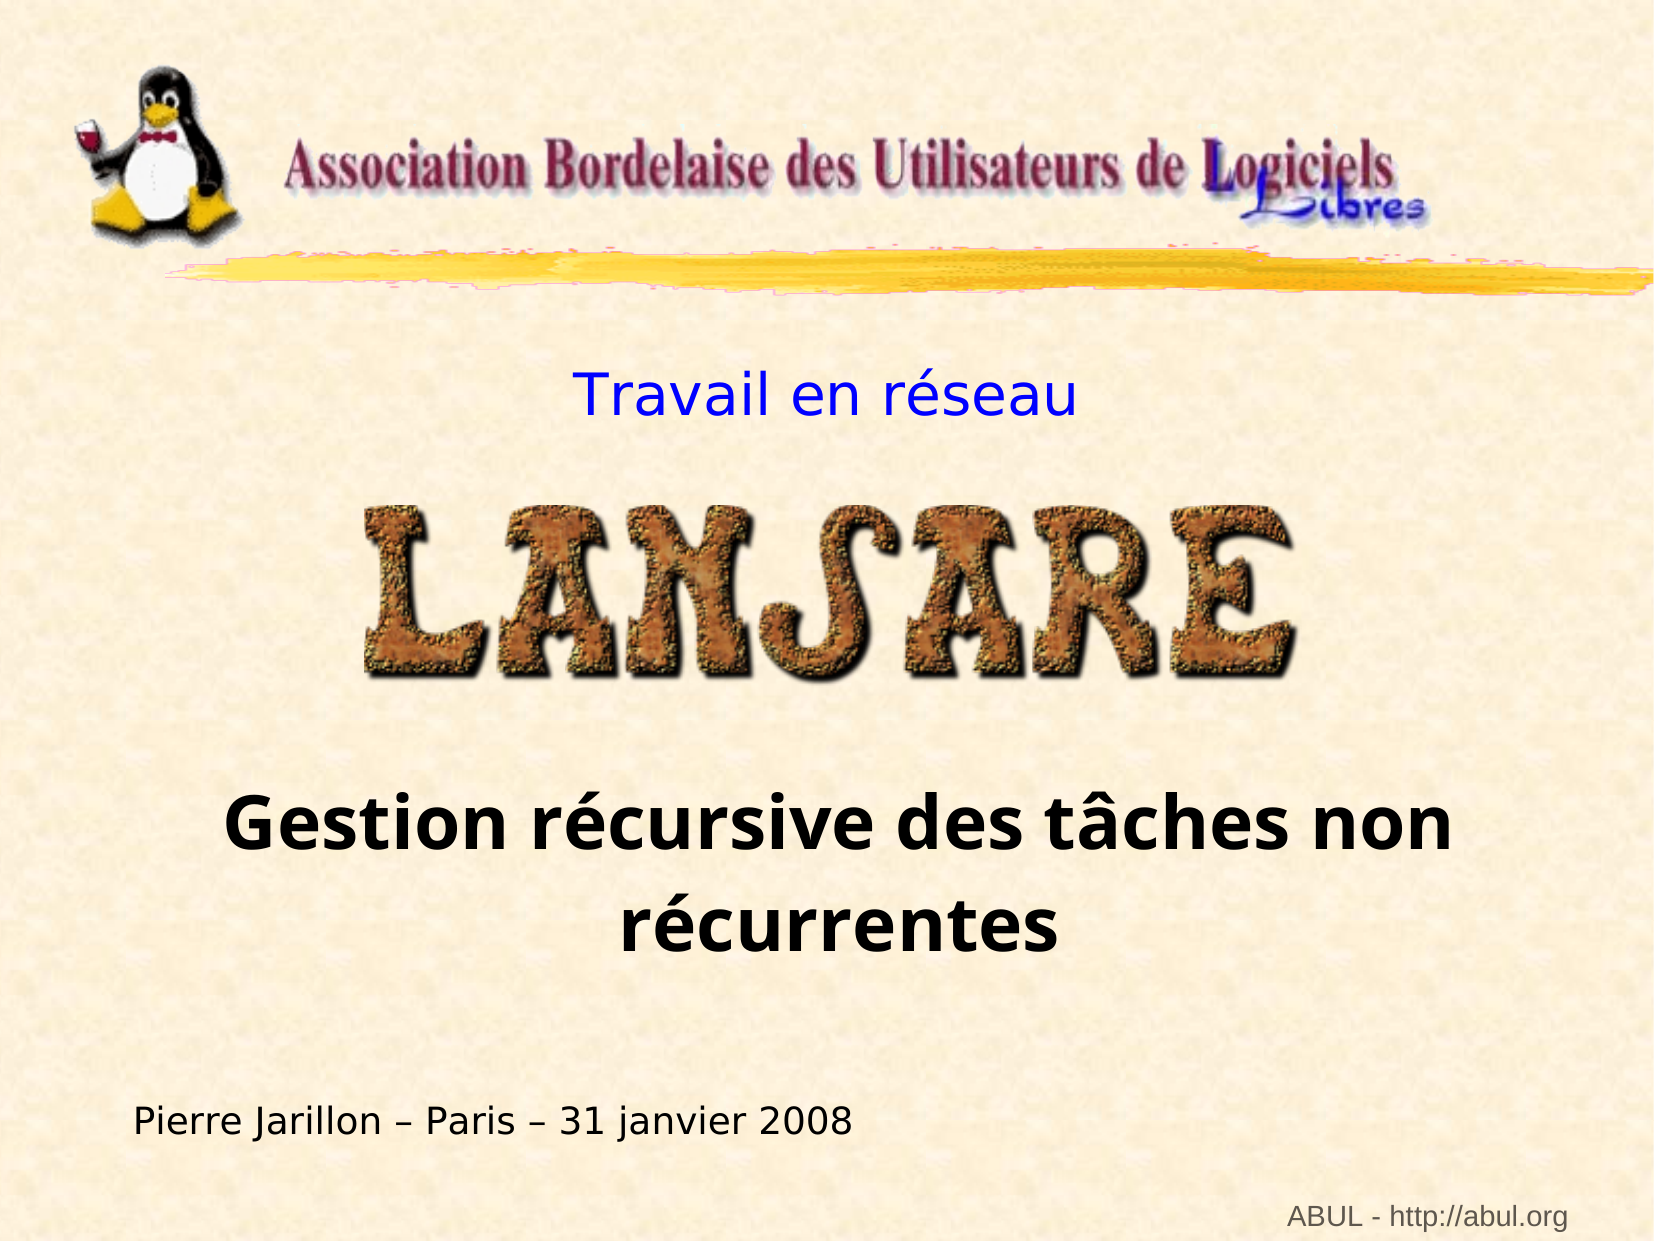

Travail en réseau
# Gestion récursive des tâches non récurrentes
Pierre Jarillon – Paris – 31 janvier 2008